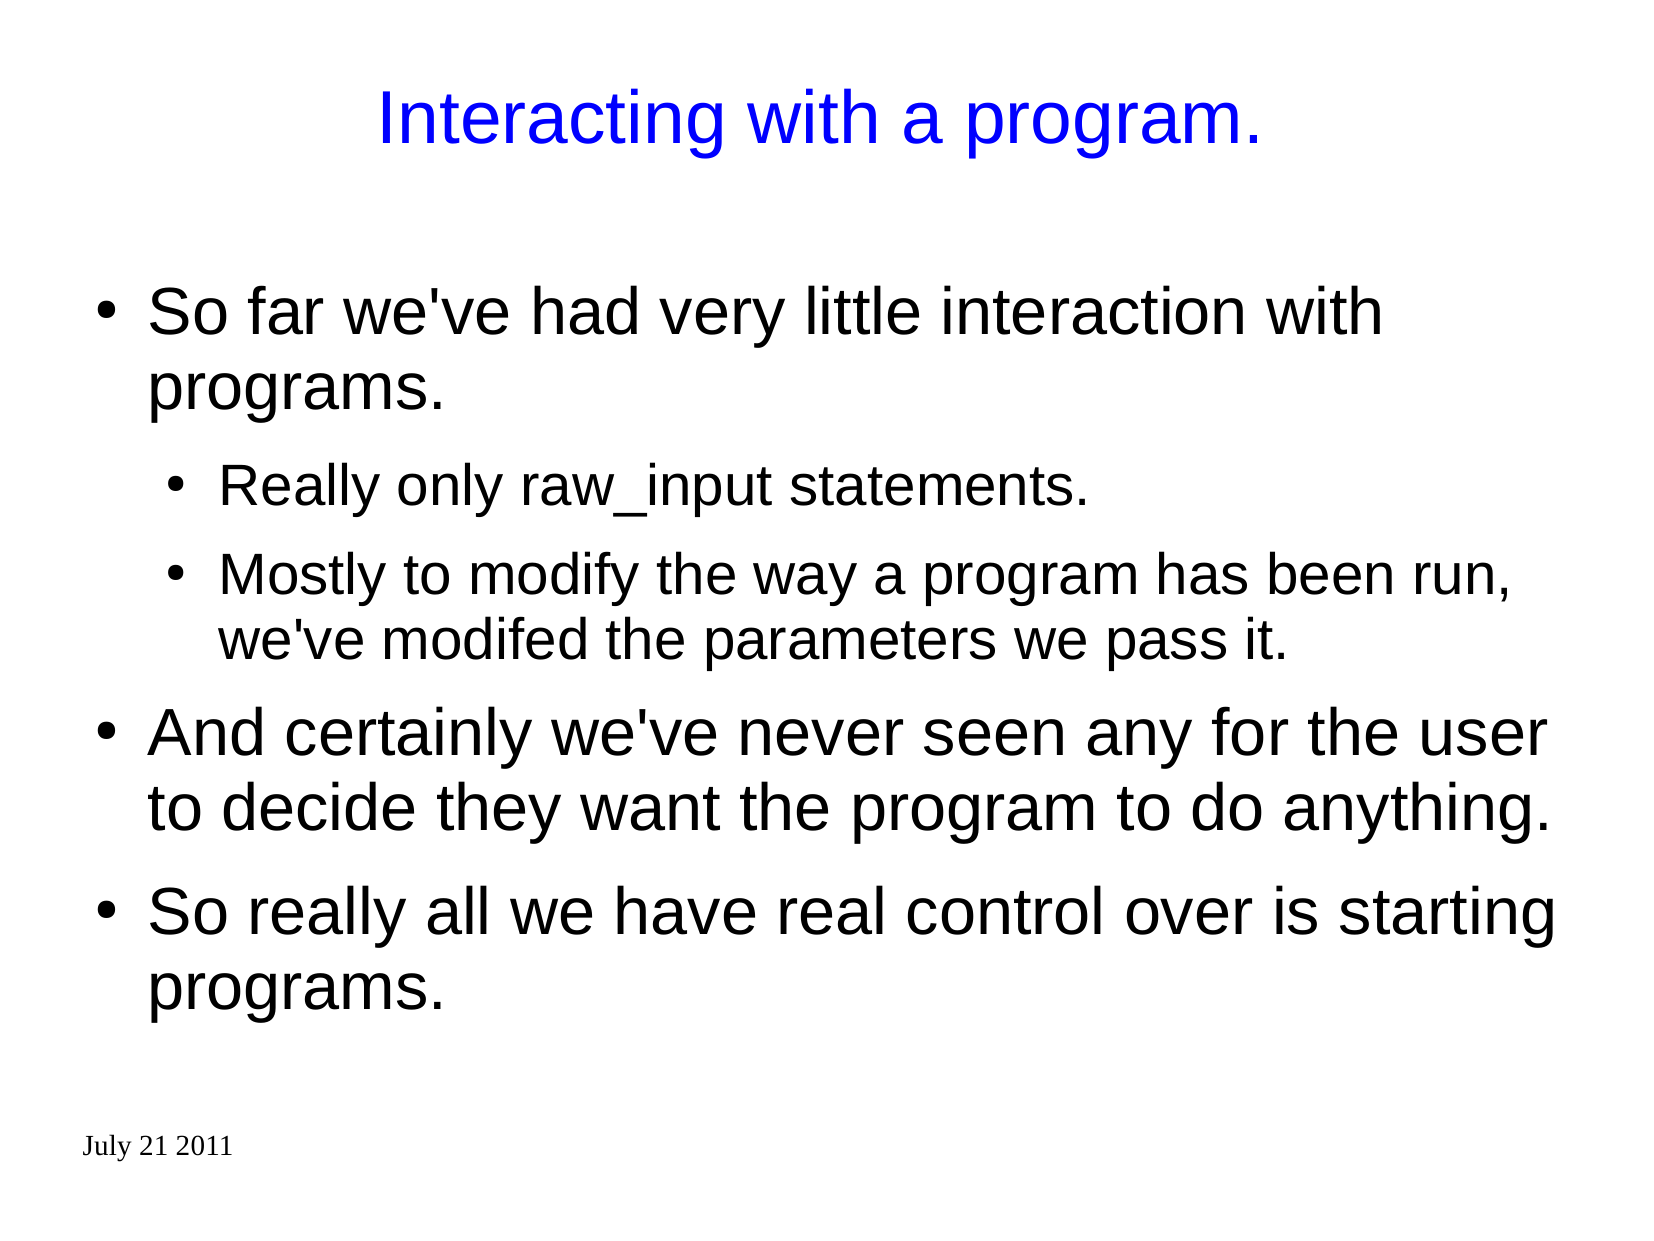

# Interacting with a program.
So far we've had very little interaction with programs.
Really only raw_input statements.
Mostly to modify the way a program has been run, we've modifed the parameters we pass it.
And certainly we've never seen any for the user to decide they want the program to do anything.
So really all we have real control over is starting programs.
July 21 2011